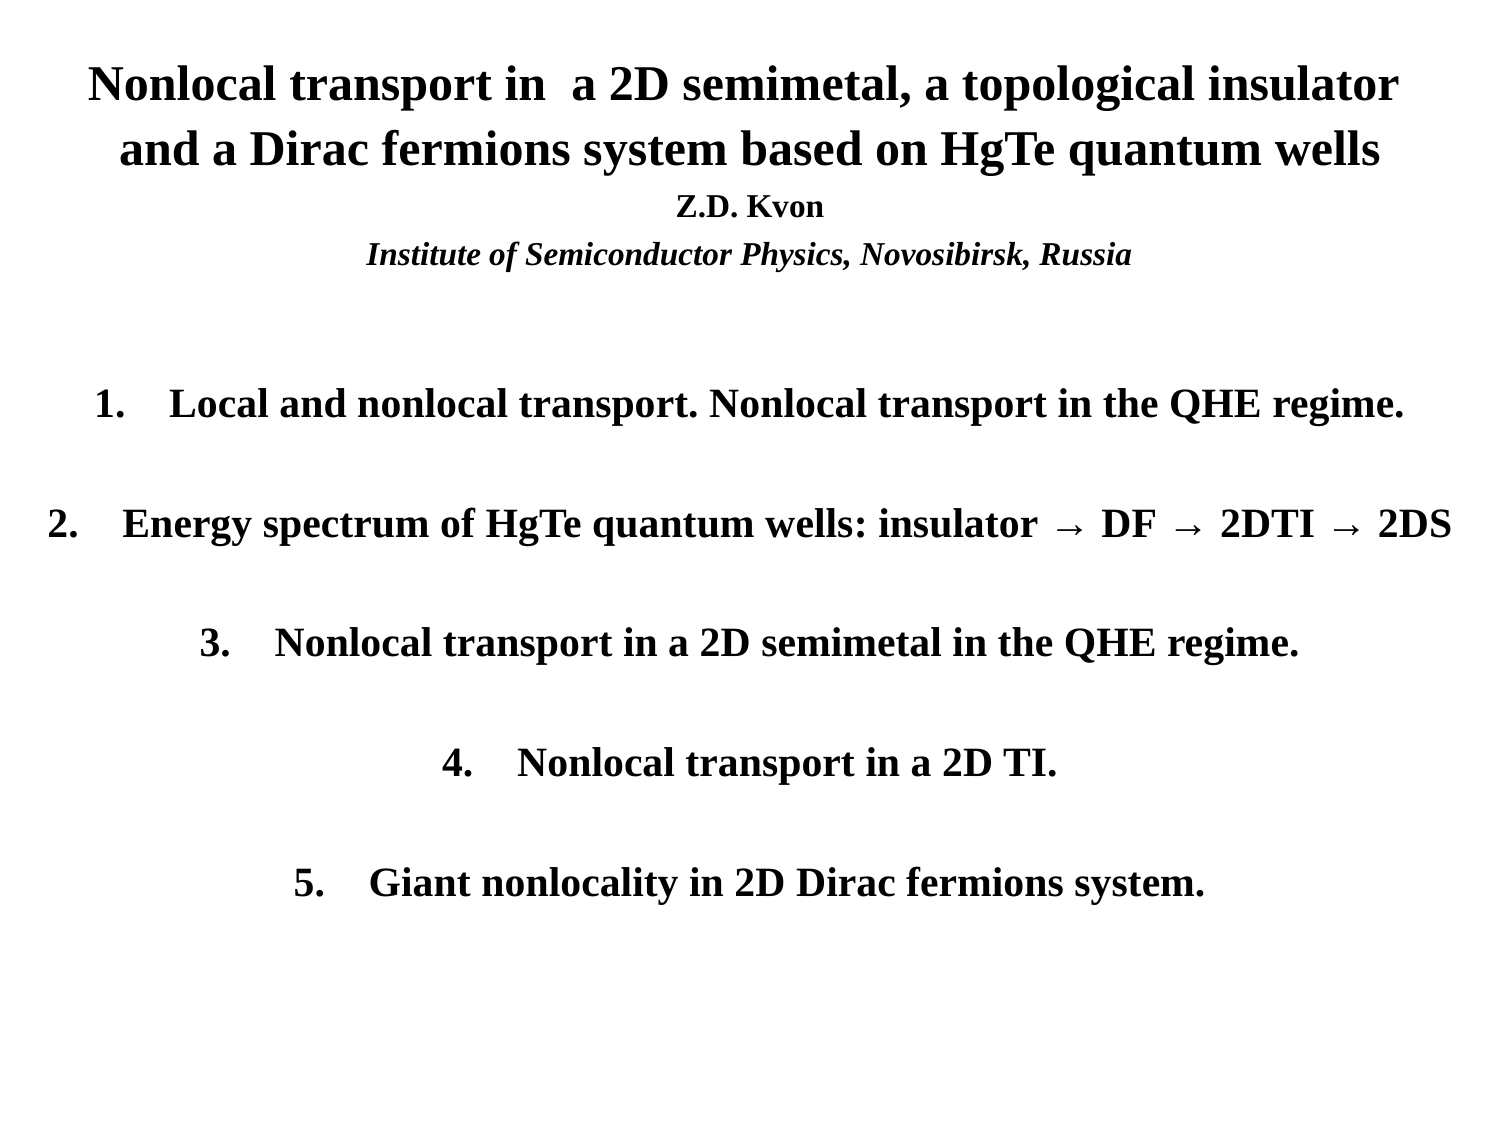

# Nonlocal transport in a 2D semimetal, a topological insulator
and a Dirac fermions system based on HgTe quantum wells
Z.D. Kvon
Institute of Semiconductor Physics, Novosibirsk, Russia
Local and nonlocal transport. Nonlocal transport in the QHE regime.
Energy spectrum of HgTe quantum wells: insulator → DF → 2DTI → 2DS
Nonlocal transport in a 2D semimetal in the QHE regime.
Nonlocal transport in a 2D TI.
Giant nonlocality in 2D Dirac fermions system.